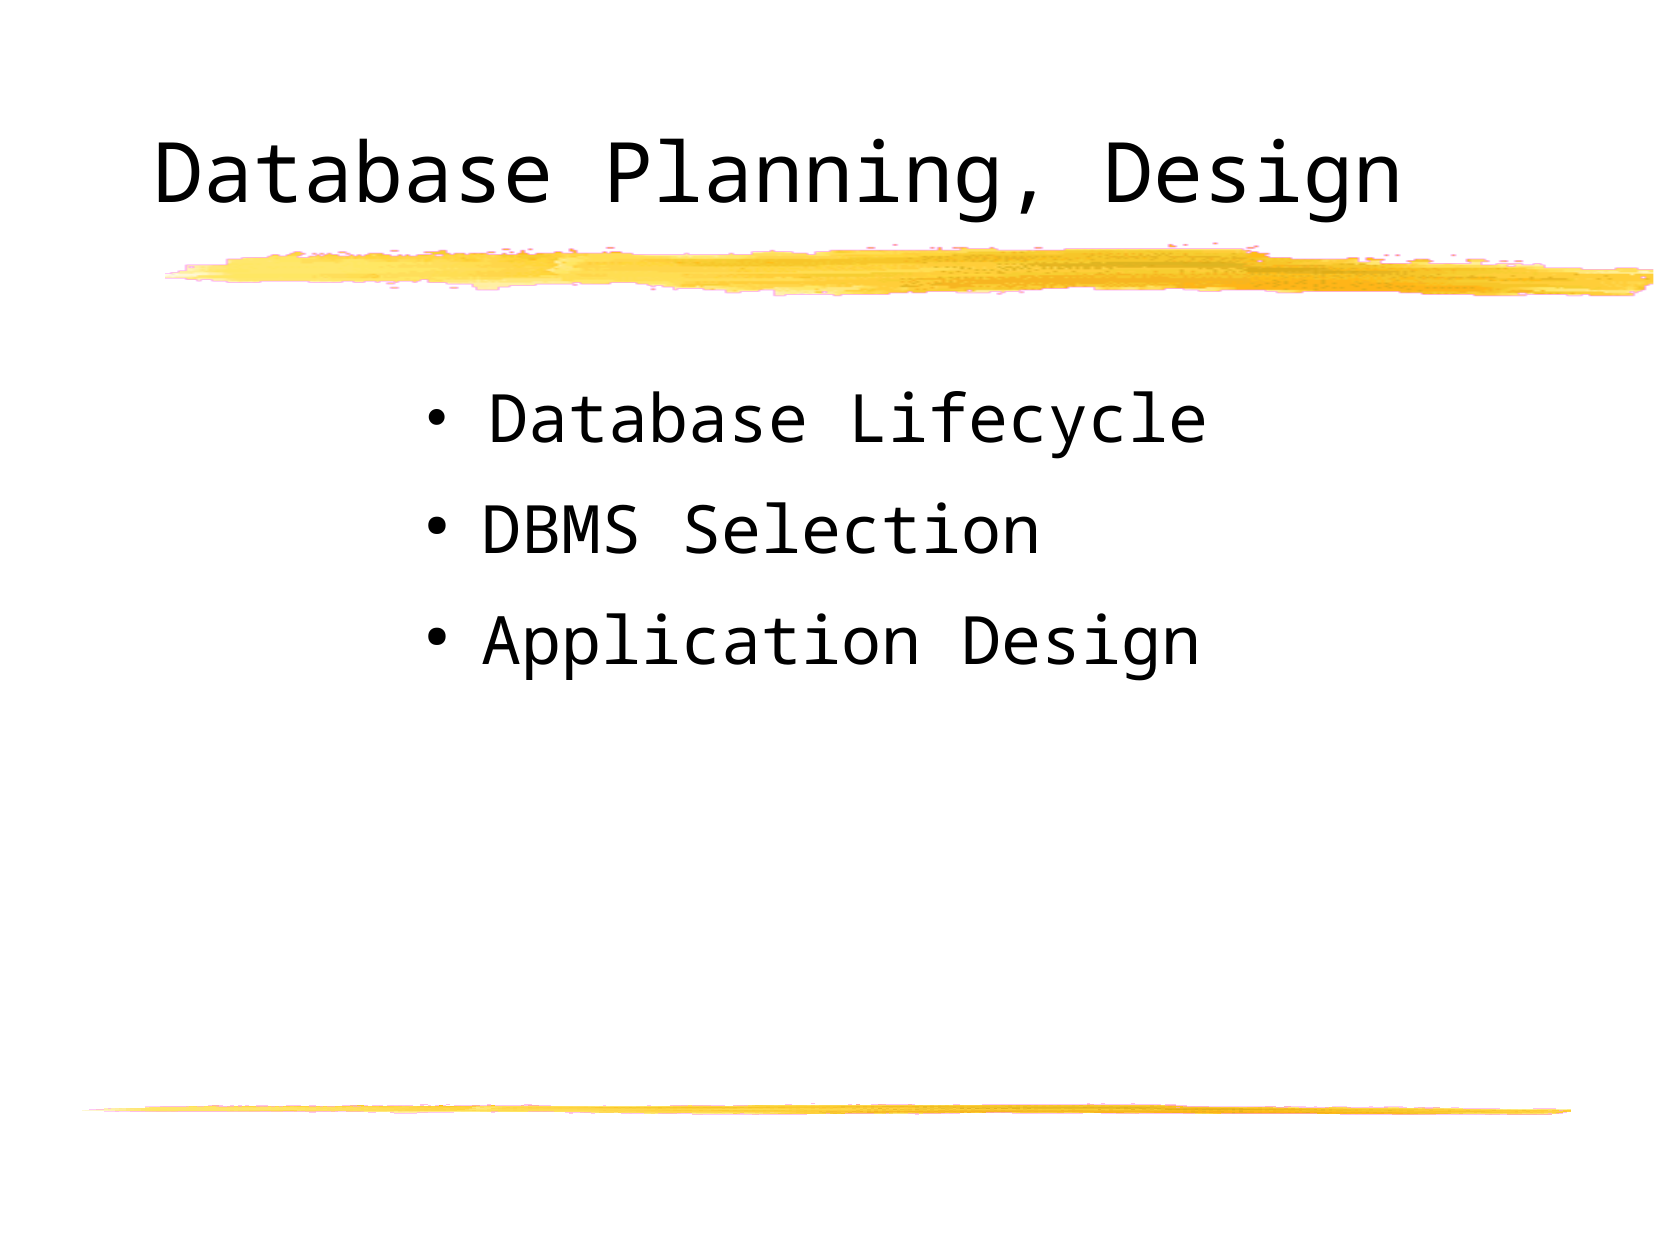

# Database Planning, Design
 Database Lifecycle
DBMS Selection
Application Design